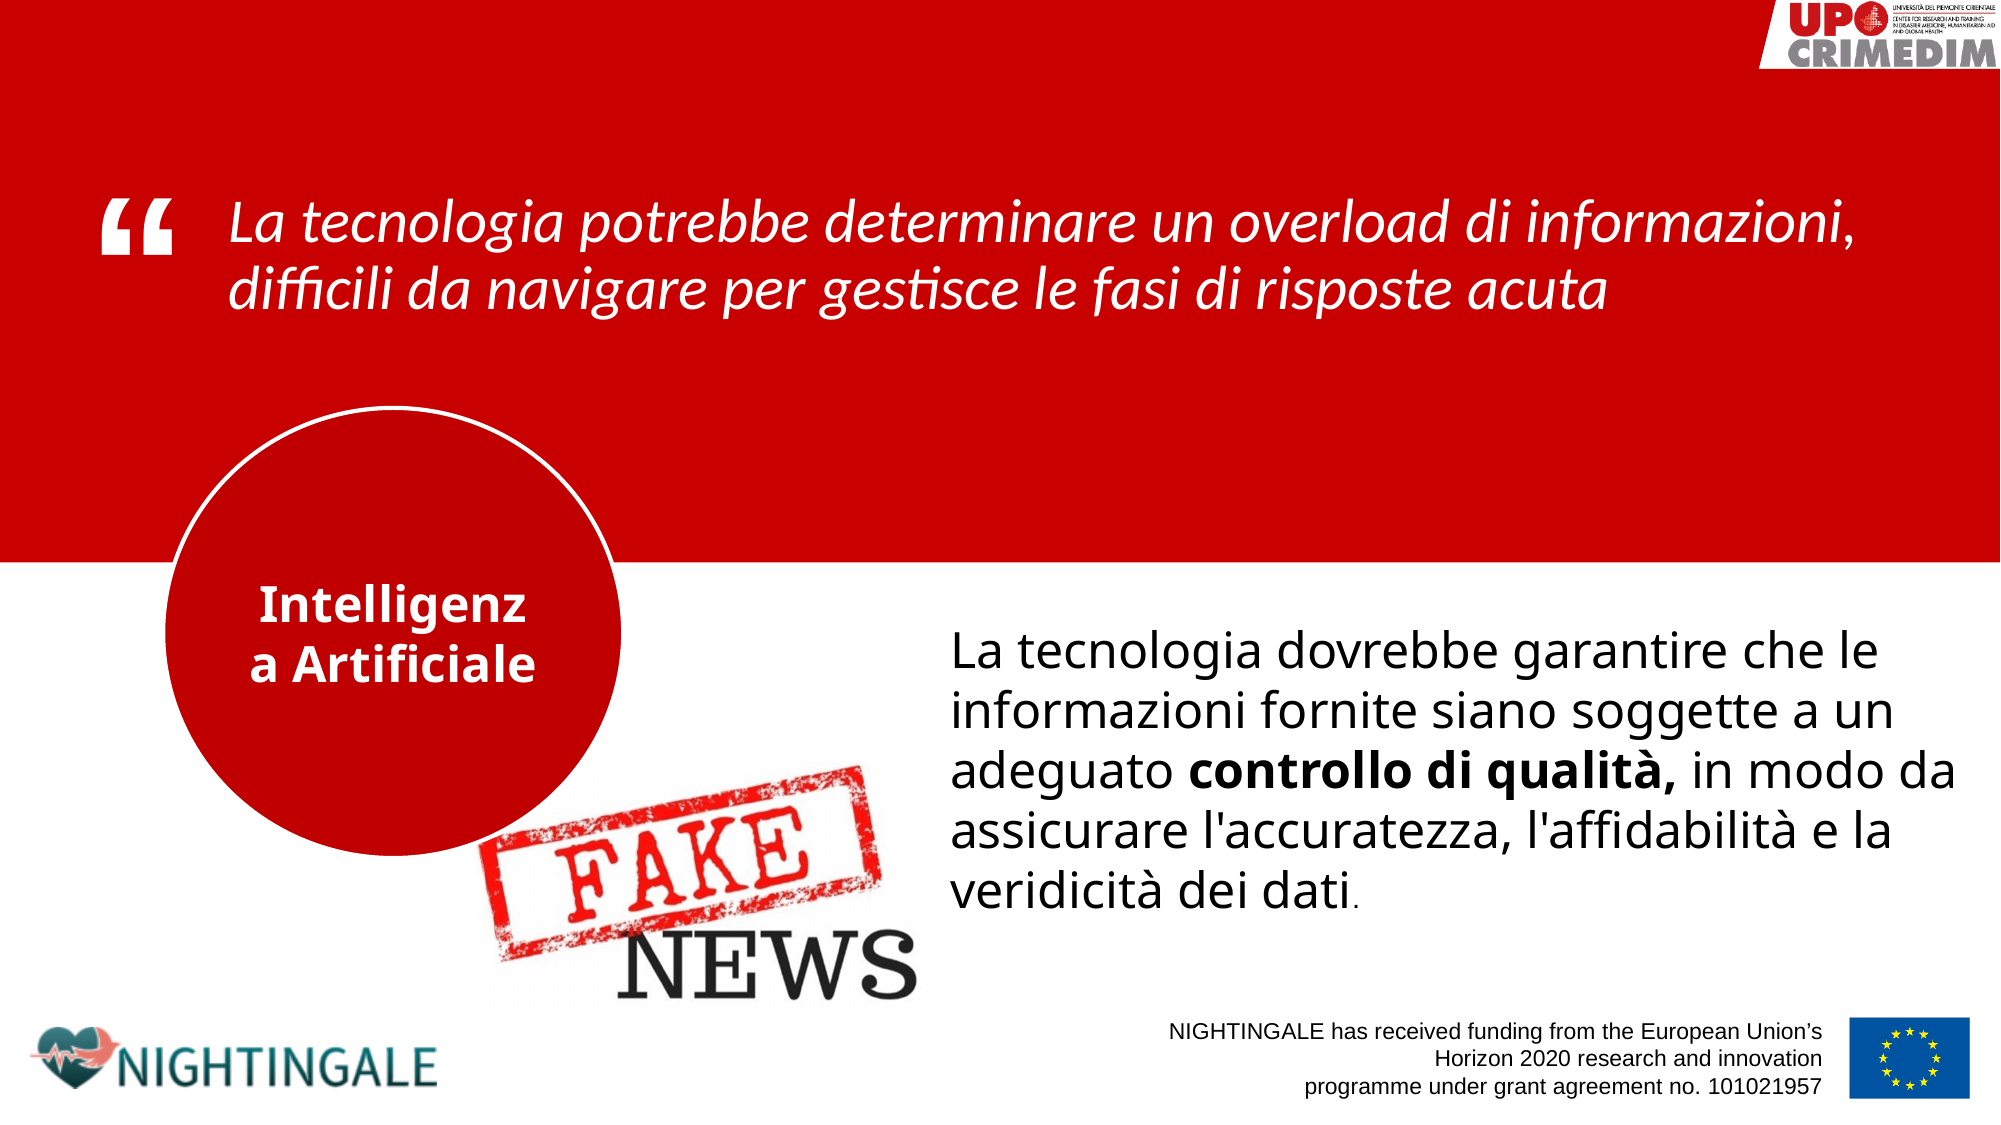

“
# La tecnologia potrebbe determinare un overload di informazioni, difficili da navigare per gestisce le fasi di risposte acuta
Intelligenza Artificiale
La tecnologia dovrebbe garantire che le informazioni fornite siano soggette a un adeguato controllo di qualità, in modo da assicurare l'accuratezza, l'affidabilità e la veridicità dei dati.
NIGHTINGALE has received funding from the European Union’s Horizon 2020 research and innovation
programme under grant agreement no. 101021957